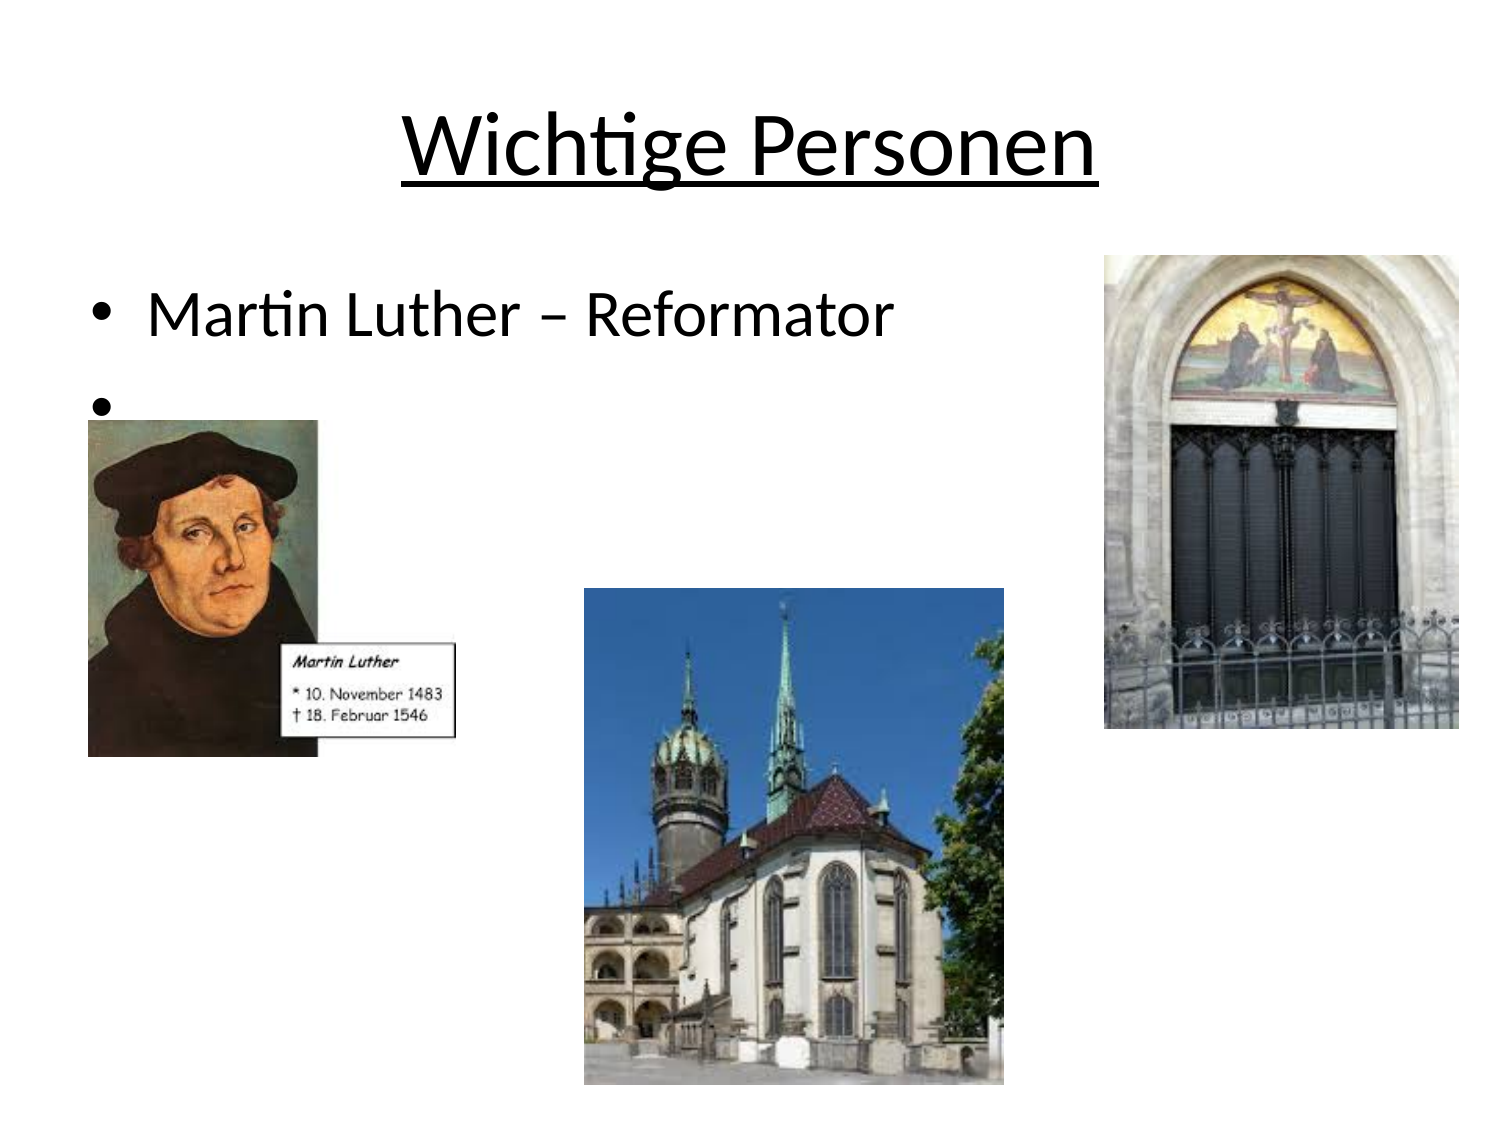

# Wichtige Personen
Martin Luther – Reformator